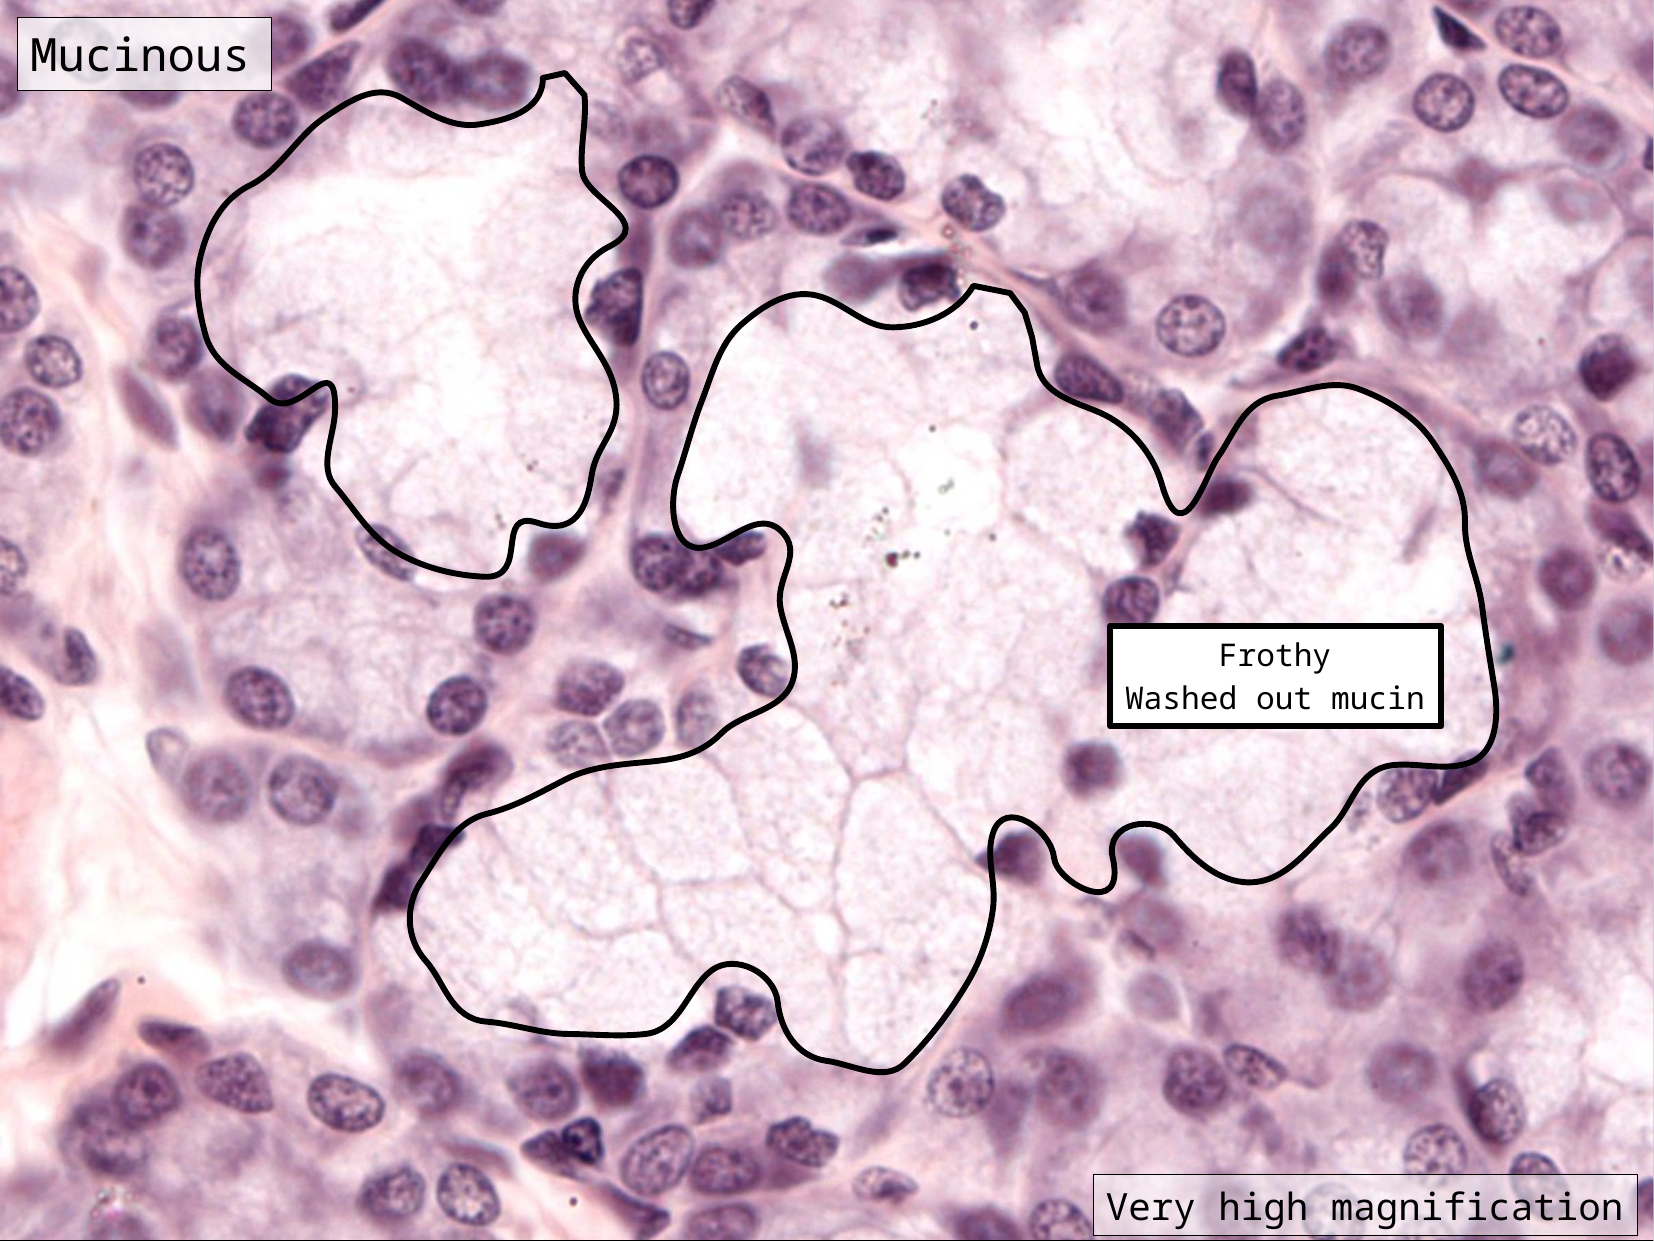

Mucinous
Frothy
Washed out mucin
Very high magnification